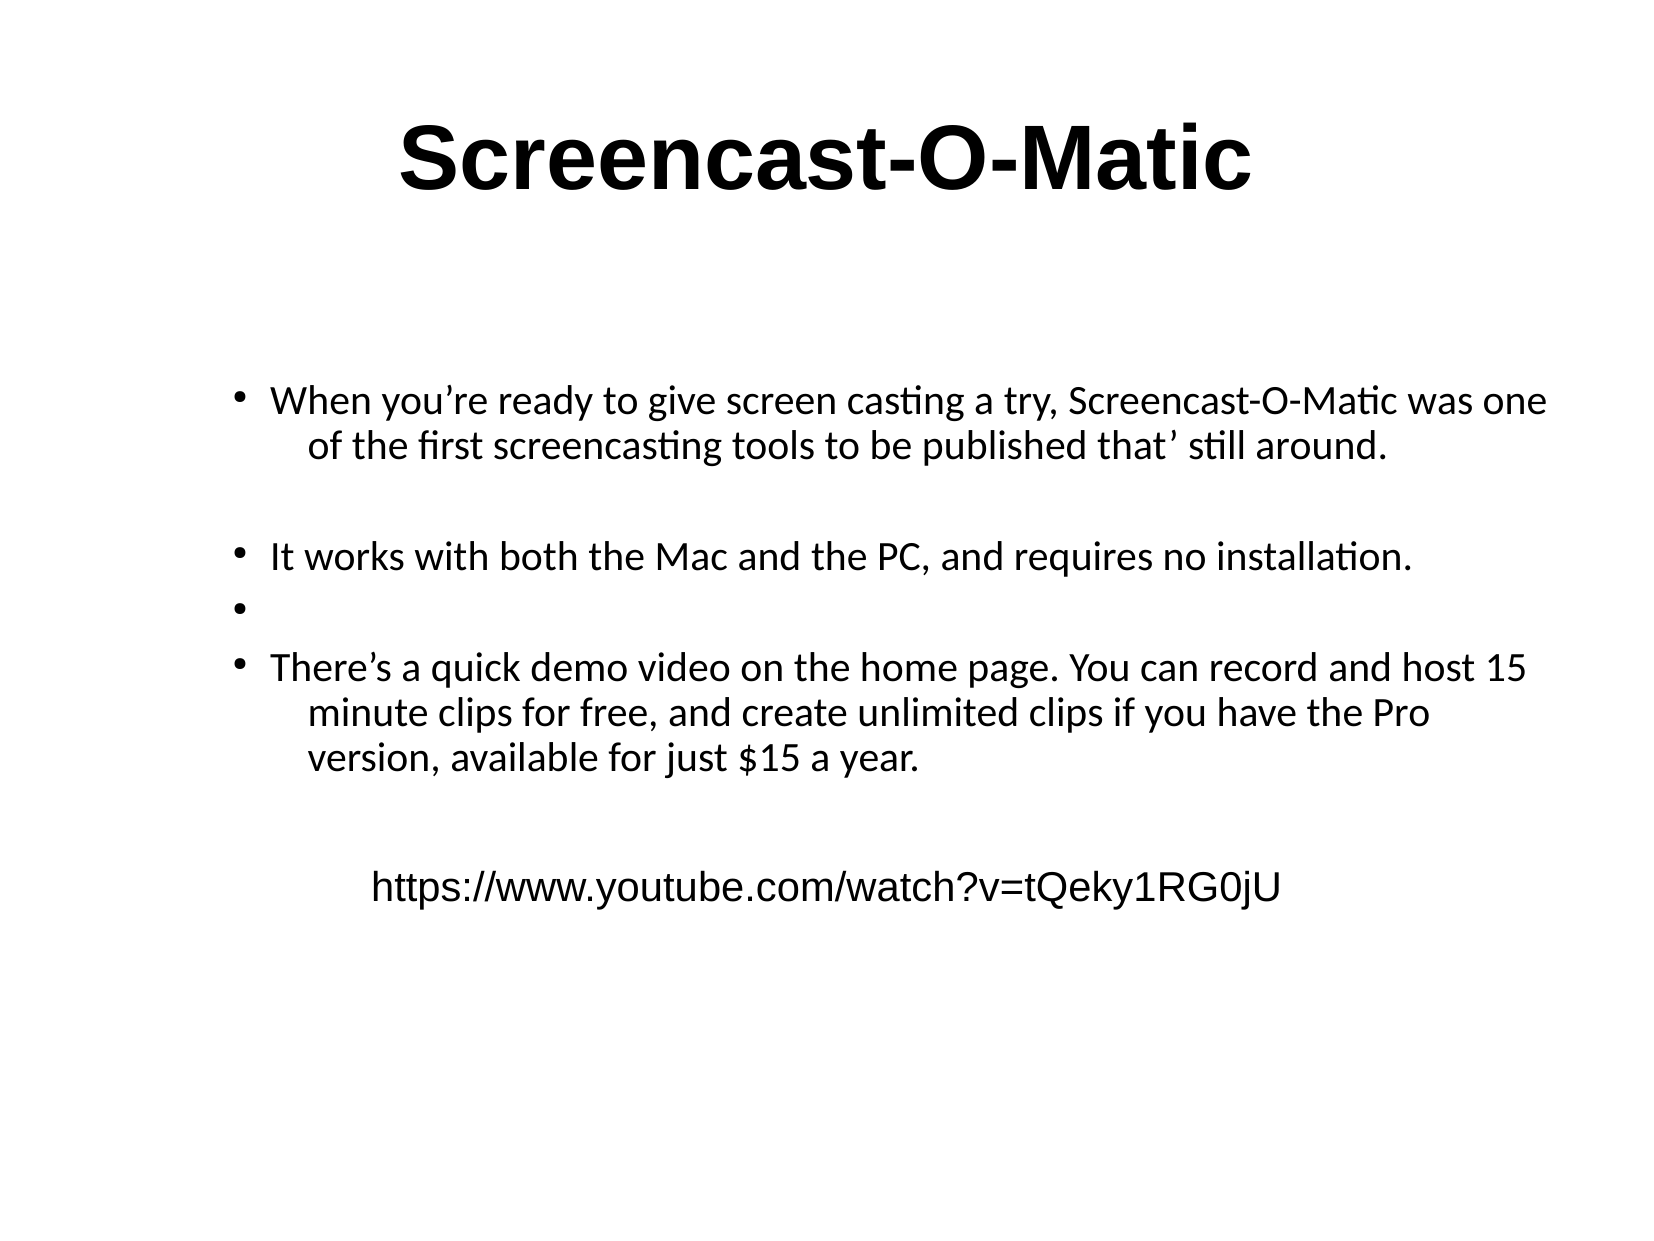

# Screencast-O-Matic
When you’re ready to give screen casting a try, Screencast-O-Matic was one of the first screencasting tools to be published that’ still around.
It works with both the Mac and the PC, and requires no installation.
There’s a quick demo video on the home page. You can record and host 15 minute clips for free, and create unlimited clips if you have the Pro version, available for just $15 a year.
https://www.youtube.com/watch?v=tQeky1RG0jU